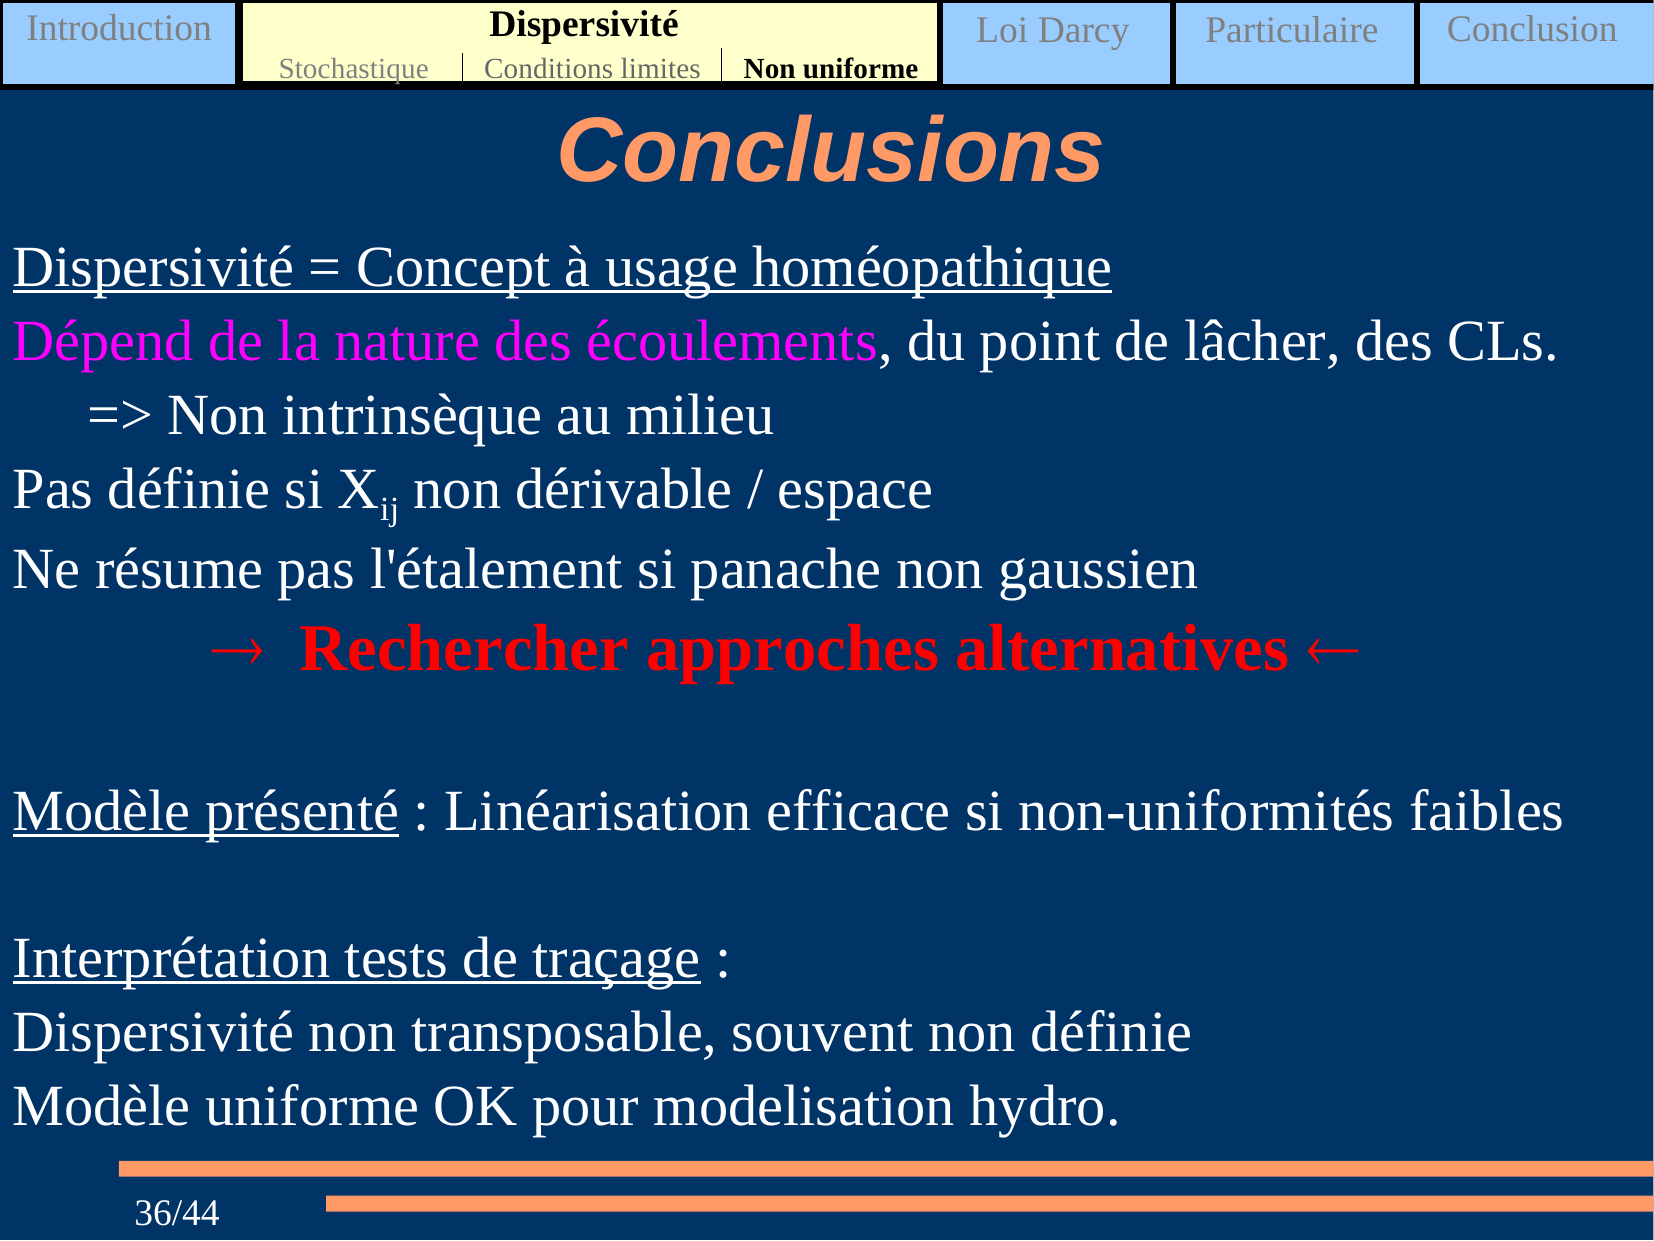

Dispersivité
Introduction
Conclusion
Loi Darcy
Particulaire
Stochastique
Conditions limites
Non uniforme
Conclusions
Dispersivité = Concept à usage homéopathique
Dépend de la nature des écoulements, du point de lâcher, des CLs.
=> Non intrinsèque au milieu
Pas définie si Xij non dérivable / espace
Ne résume pas l'étalement si panache non gaussien
	 Rechercher approches alternatives 
Modèle présenté : Linéarisation efficace si non-uniformités faibles
Interprétation tests de traçage :
Dispersivité non transposable, souvent non définie
Modèle uniforme OK pour modelisation hydro.